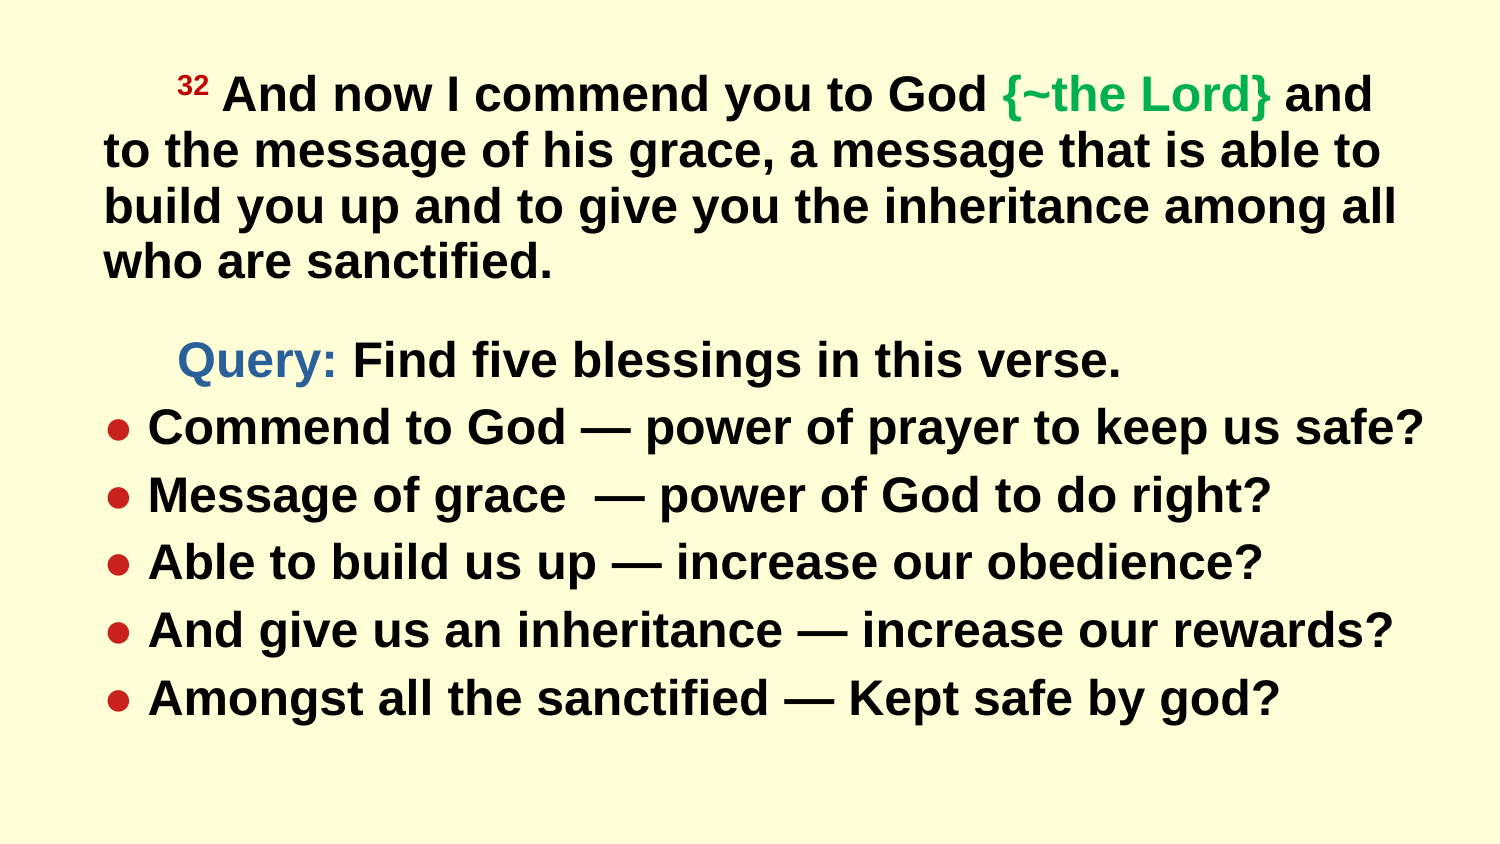

32 And now I commend you to God {~the Lord} and to the message of his grace, a message that is able to build you up and to give you the inheritance among all who are sanctified.
	Query: Find five blessings in this verse.
● Commend to God — power of prayer to keep us safe?
● Message of grace — power of God to do right?
● Able to build us up — increase our obedience?
● And give us an inheritance — increase our rewards?
● Amongst all the sanctified — Kept safe by god?